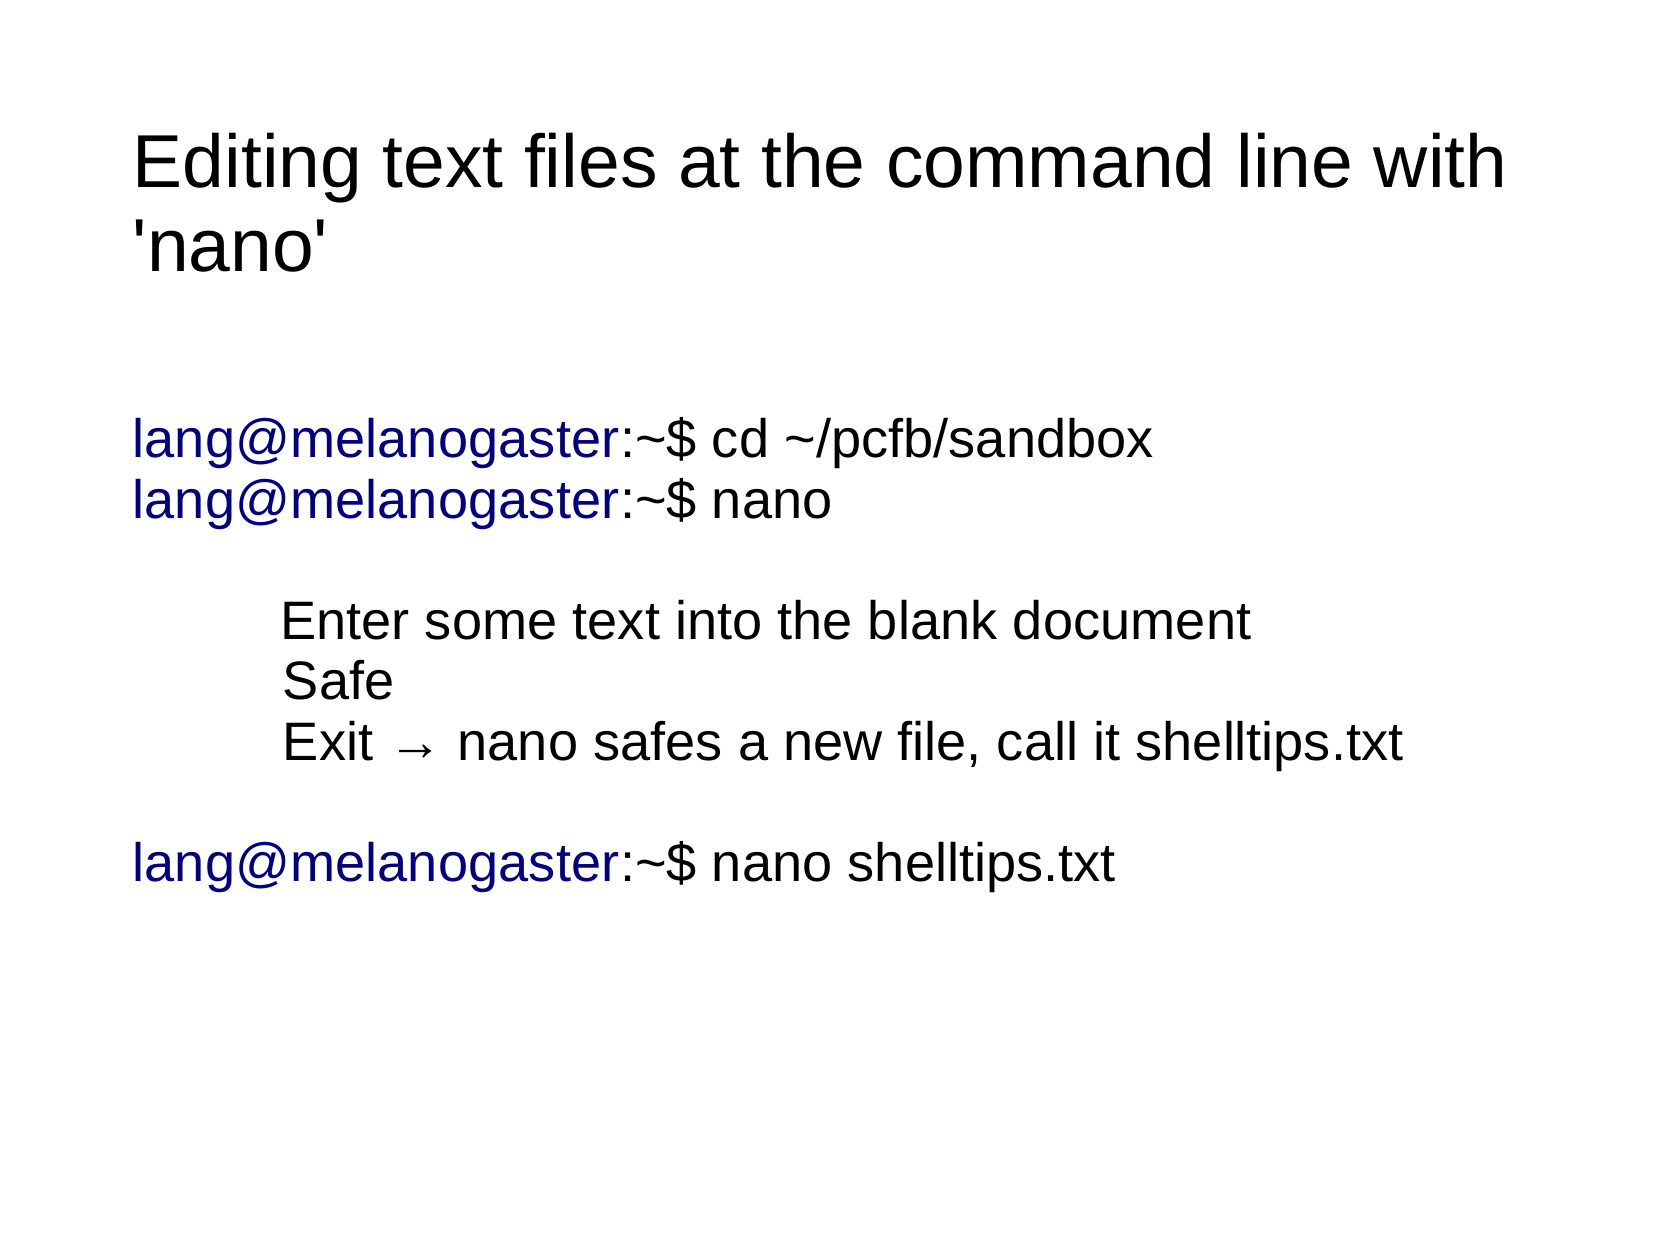

Editing text files at the command line with 'nano'
lang@melanogaster:~$ cd ~/pcfb/sandbox
lang@melanogaster:~$ nano
		Enter some text into the blank document
 Safe
 Exit → nano safes a new file, call it shelltips.txt
lang@melanogaster:~$ nano shelltips.txt